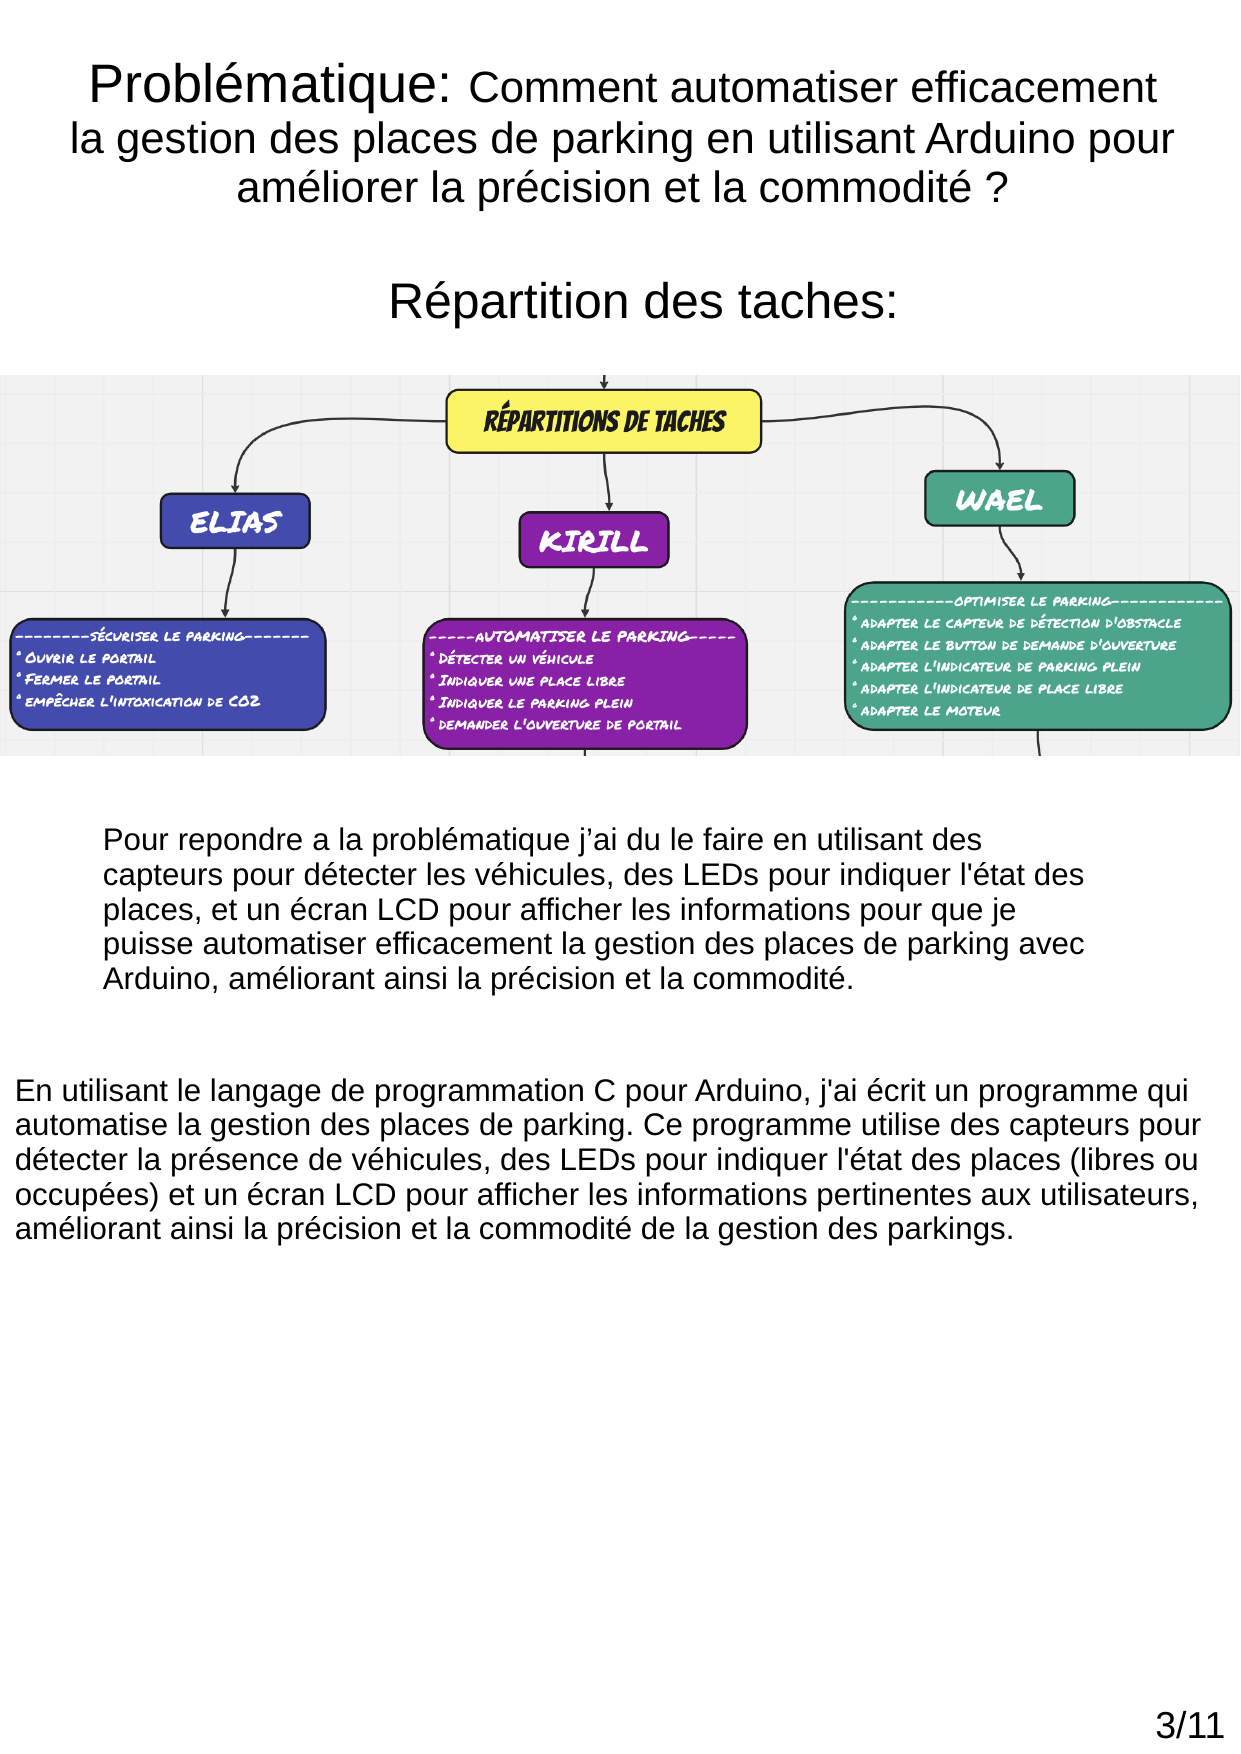

# Problématique: Comment automatiser efficacement la gestion des places de parking en utilisant Arduino pour améliorer la précision et la commodité ?
Répartition des taches:
Pour repondre a la problématique j’ai du le faire en utilisant des capteurs pour détecter les véhicules, des LEDs pour indiquer l'état des places, et un écran LCD pour afficher les informations pour que je puisse automatiser efficacement la gestion des places de parking avec Arduino, améliorant ainsi la précision et la commodité.
En utilisant le langage de programmation C pour Arduino, j'ai écrit un programme qui automatise la gestion des places de parking. Ce programme utilise des capteurs pour détecter la présence de véhicules, des LEDs pour indiquer l'état des places (libres ou occupées) et un écran LCD pour afficher les informations pertinentes aux utilisateurs, améliorant ainsi la précision et la commodité de la gestion des parkings.
3/11